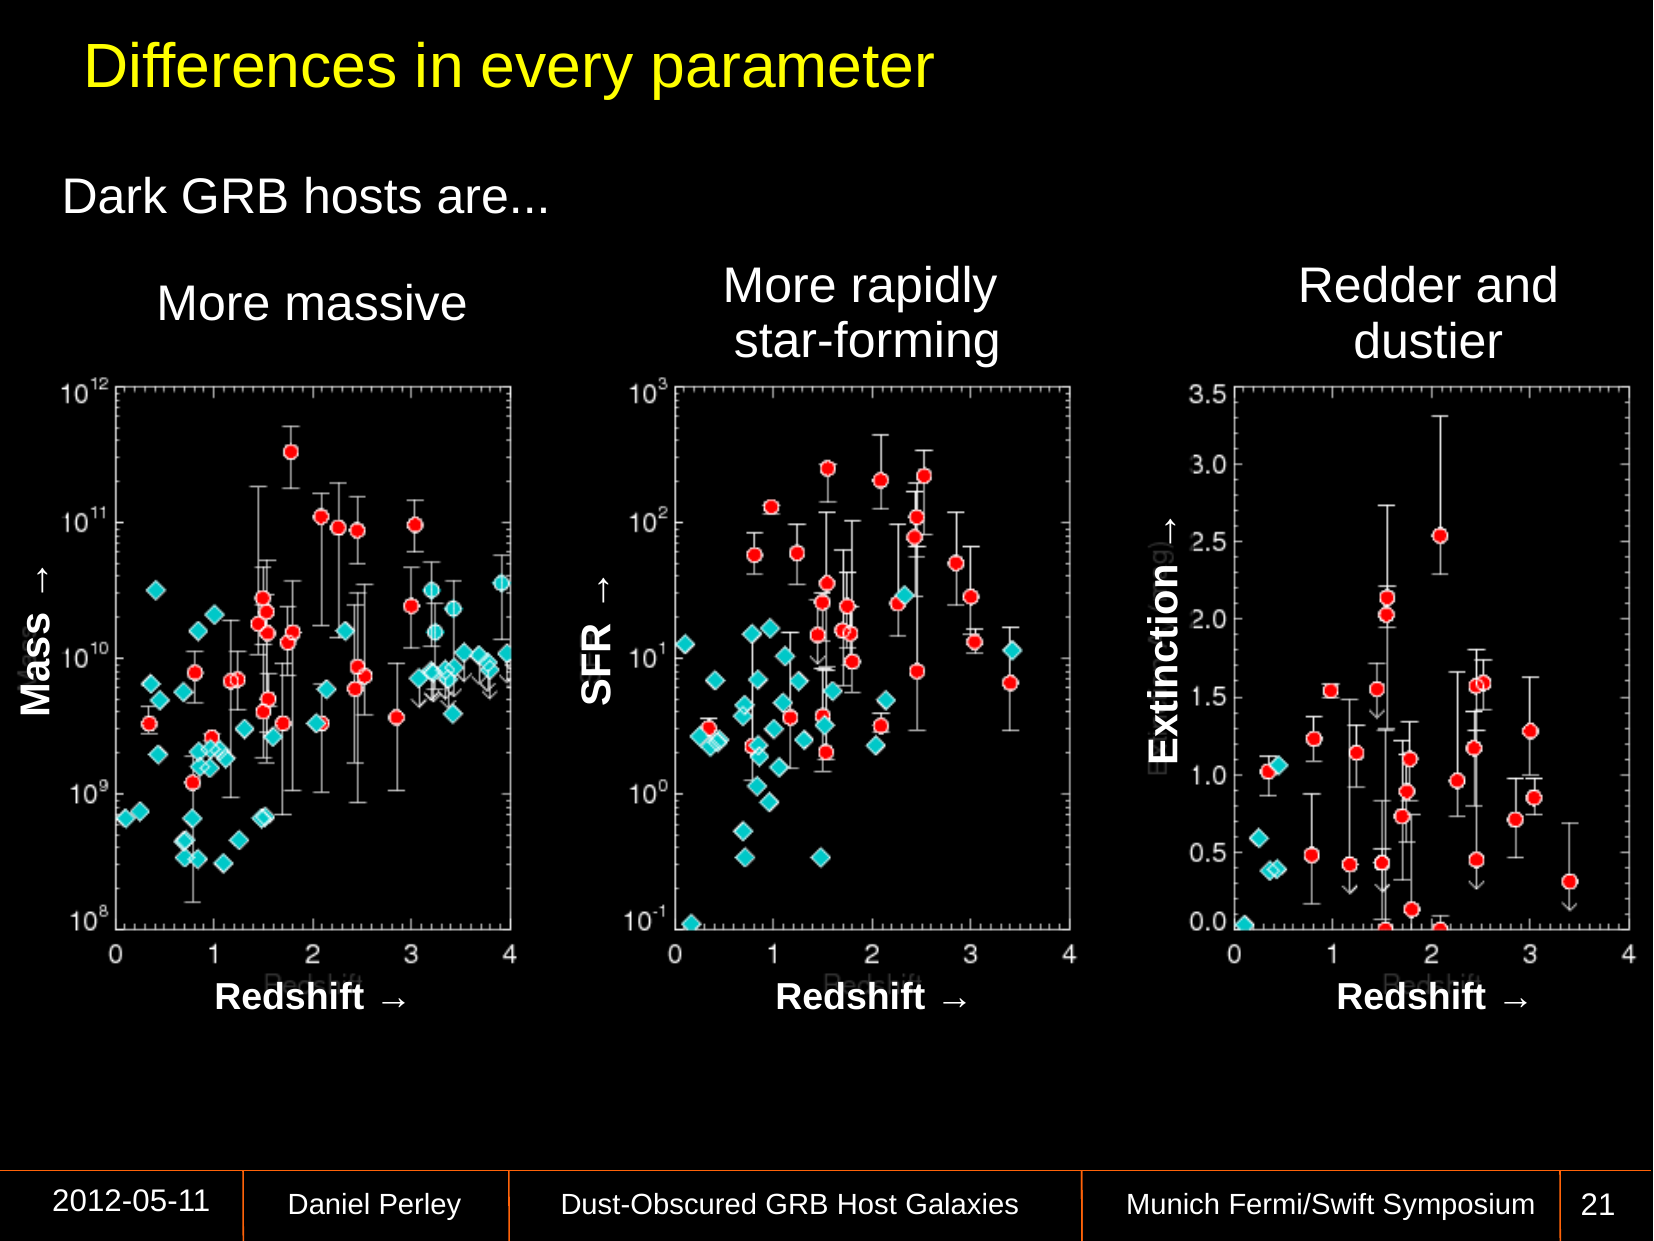

# Differences in every parameter
Dark GRB hosts are...
More rapidly
star-forming
Redder and dustier
More massive
Mass →
SFR →
Extinction →
Redshift →
Redshift →
Redshift →
2012-05-11
21